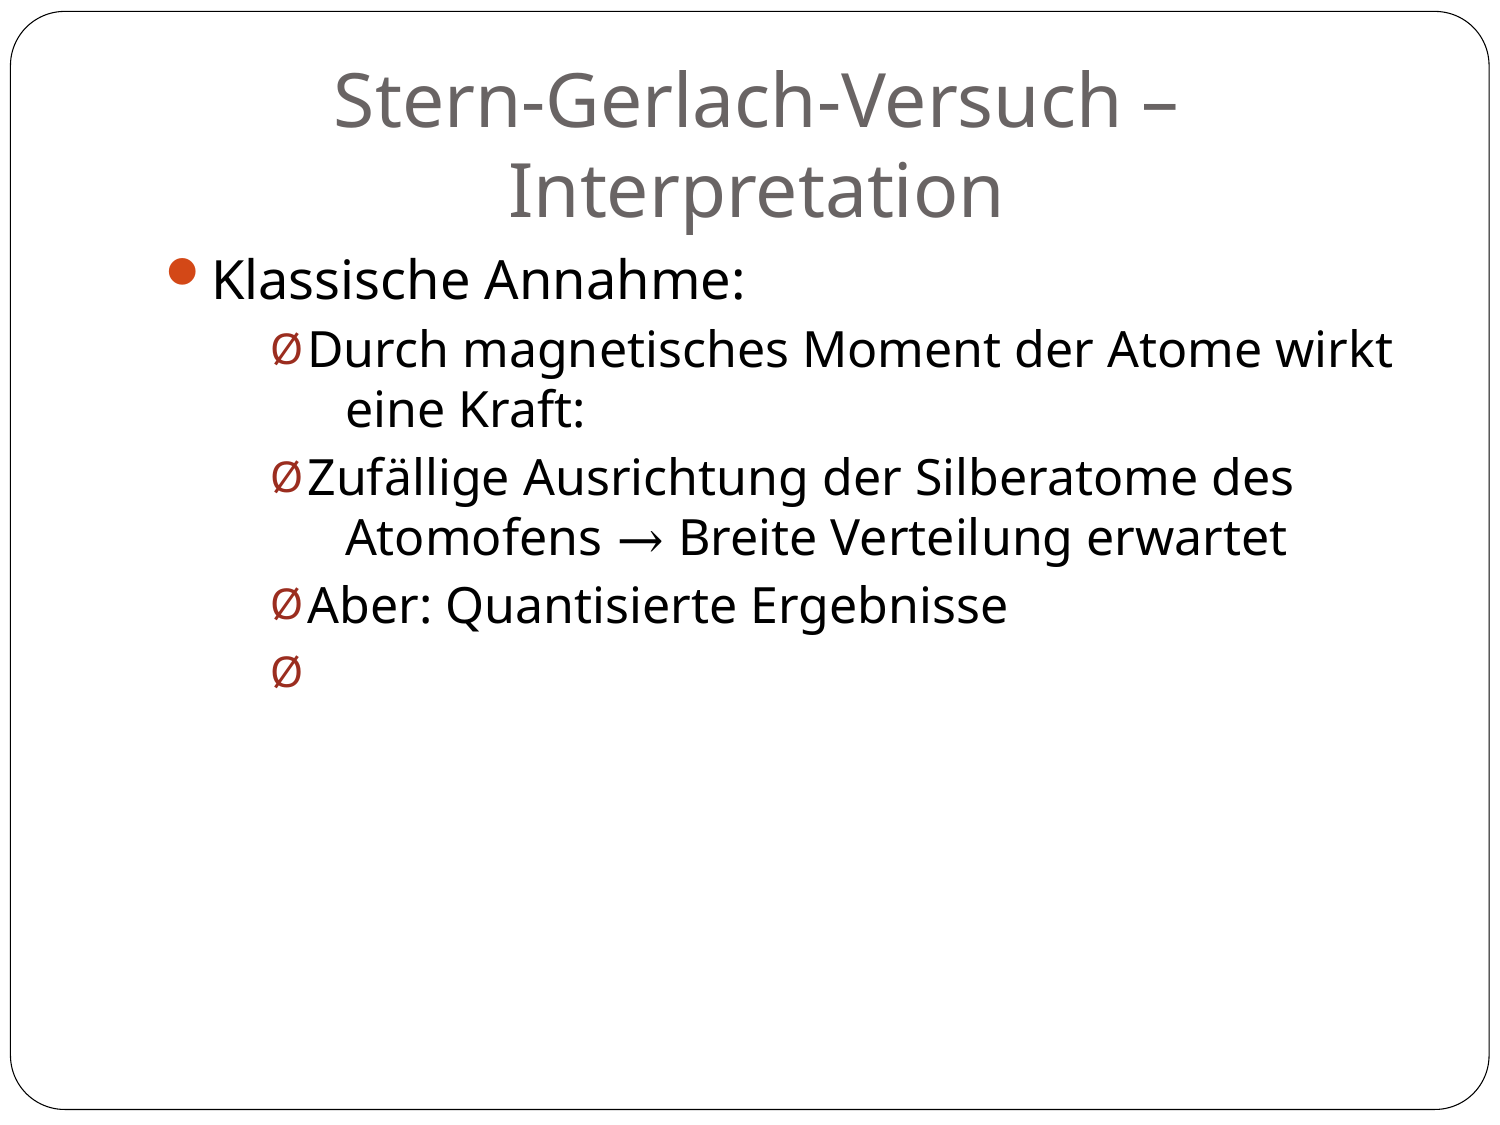

# Stern-Gerlach-Versuch – Interpretation
Klassische Annahme:
Durch magnetisches Moment der Atome wirkt eine Kraft:
Zufällige Ausrichtung der Silberatome des Atomofens → Breite Verteilung erwartet
Aber: Quantisierte Ergebnisse